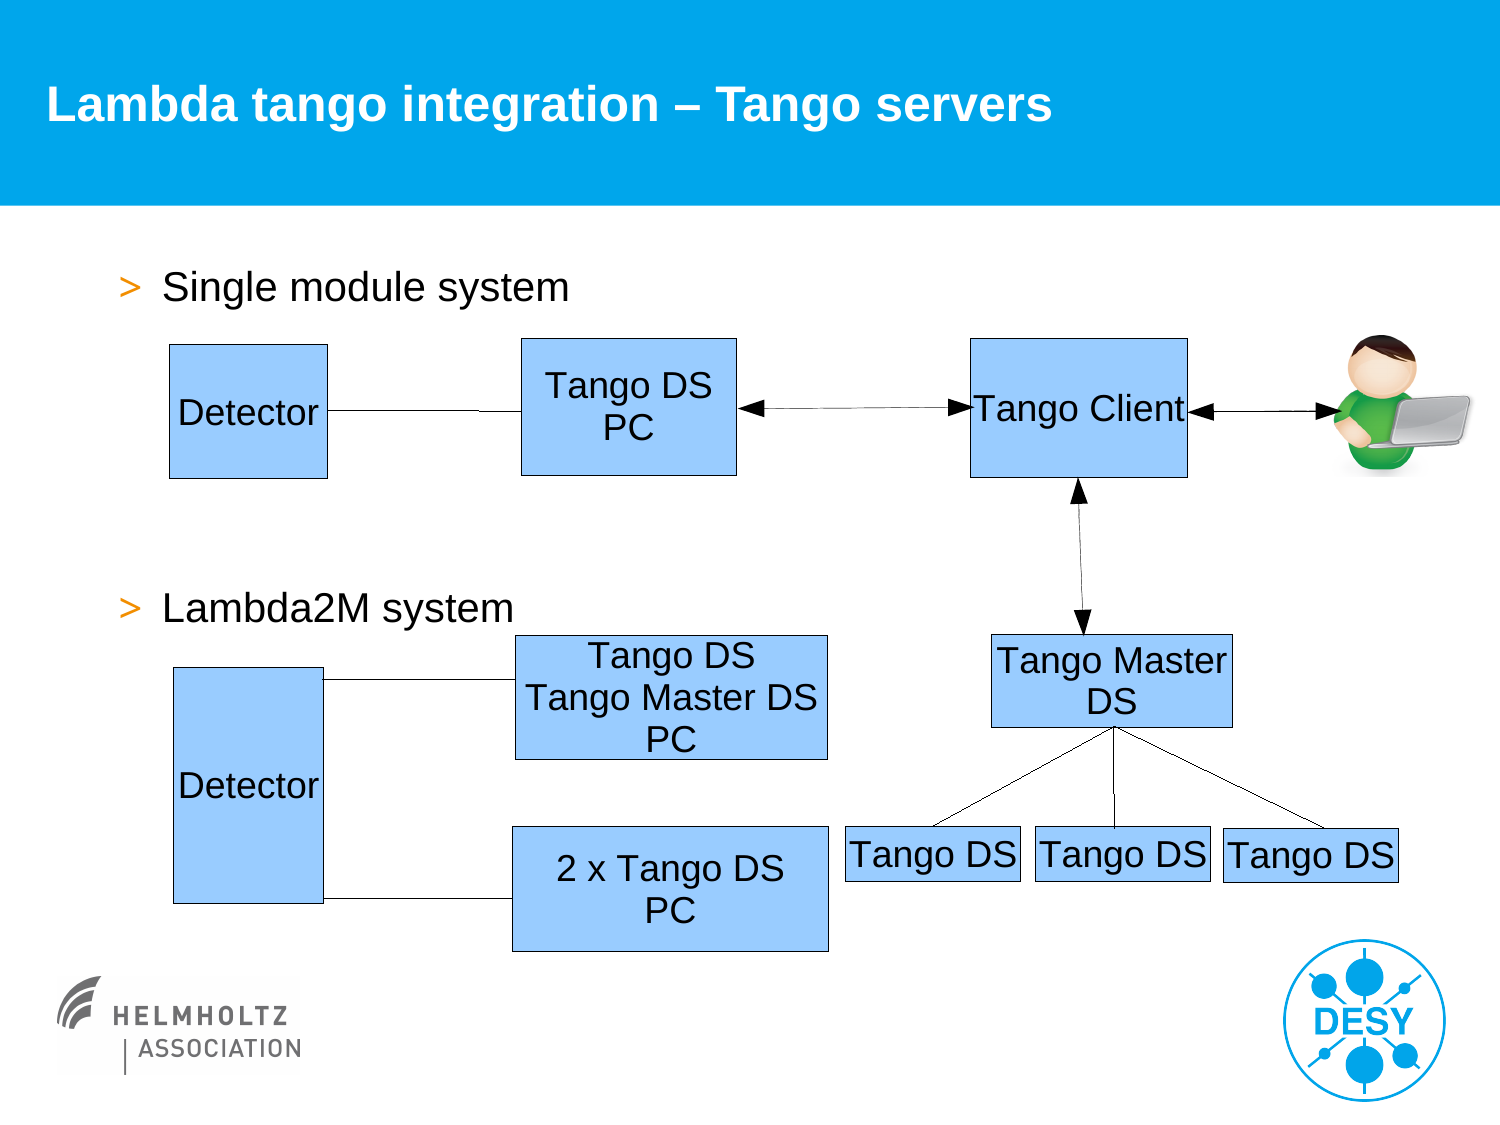

# Lambda tango integration – Tango servers
Single module system
Lambda2M system
Tango Client
Tango DS
PC
Detector
Tango Master
DS
Tango DS
Tango Master DS
PC
Detector
Tango DS
Tango DS
2 x Tango DS
PC
Tango DS